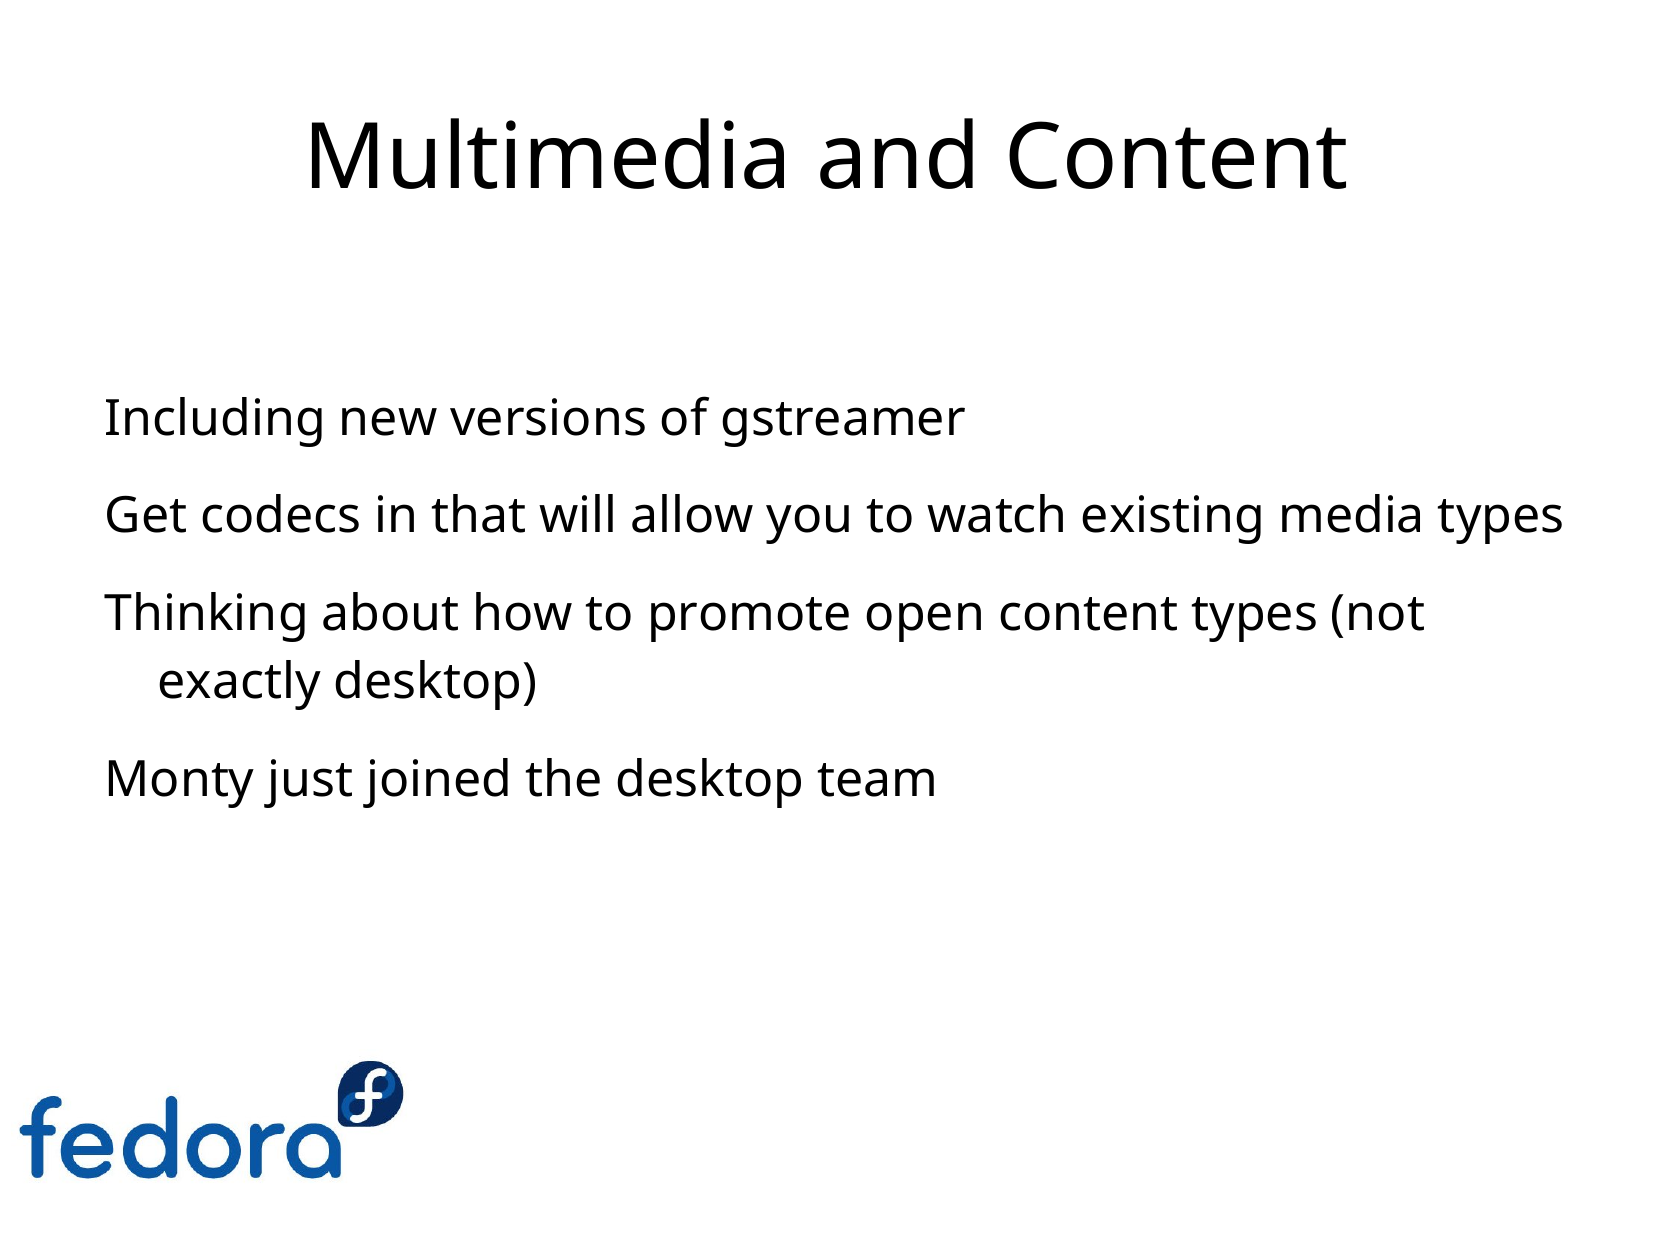

# Multimedia and Content
Including new versions of gstreamer
Get codecs in that will allow you to watch existing media types
Thinking about how to promote open content types (not exactly desktop)
Monty just joined the desktop team